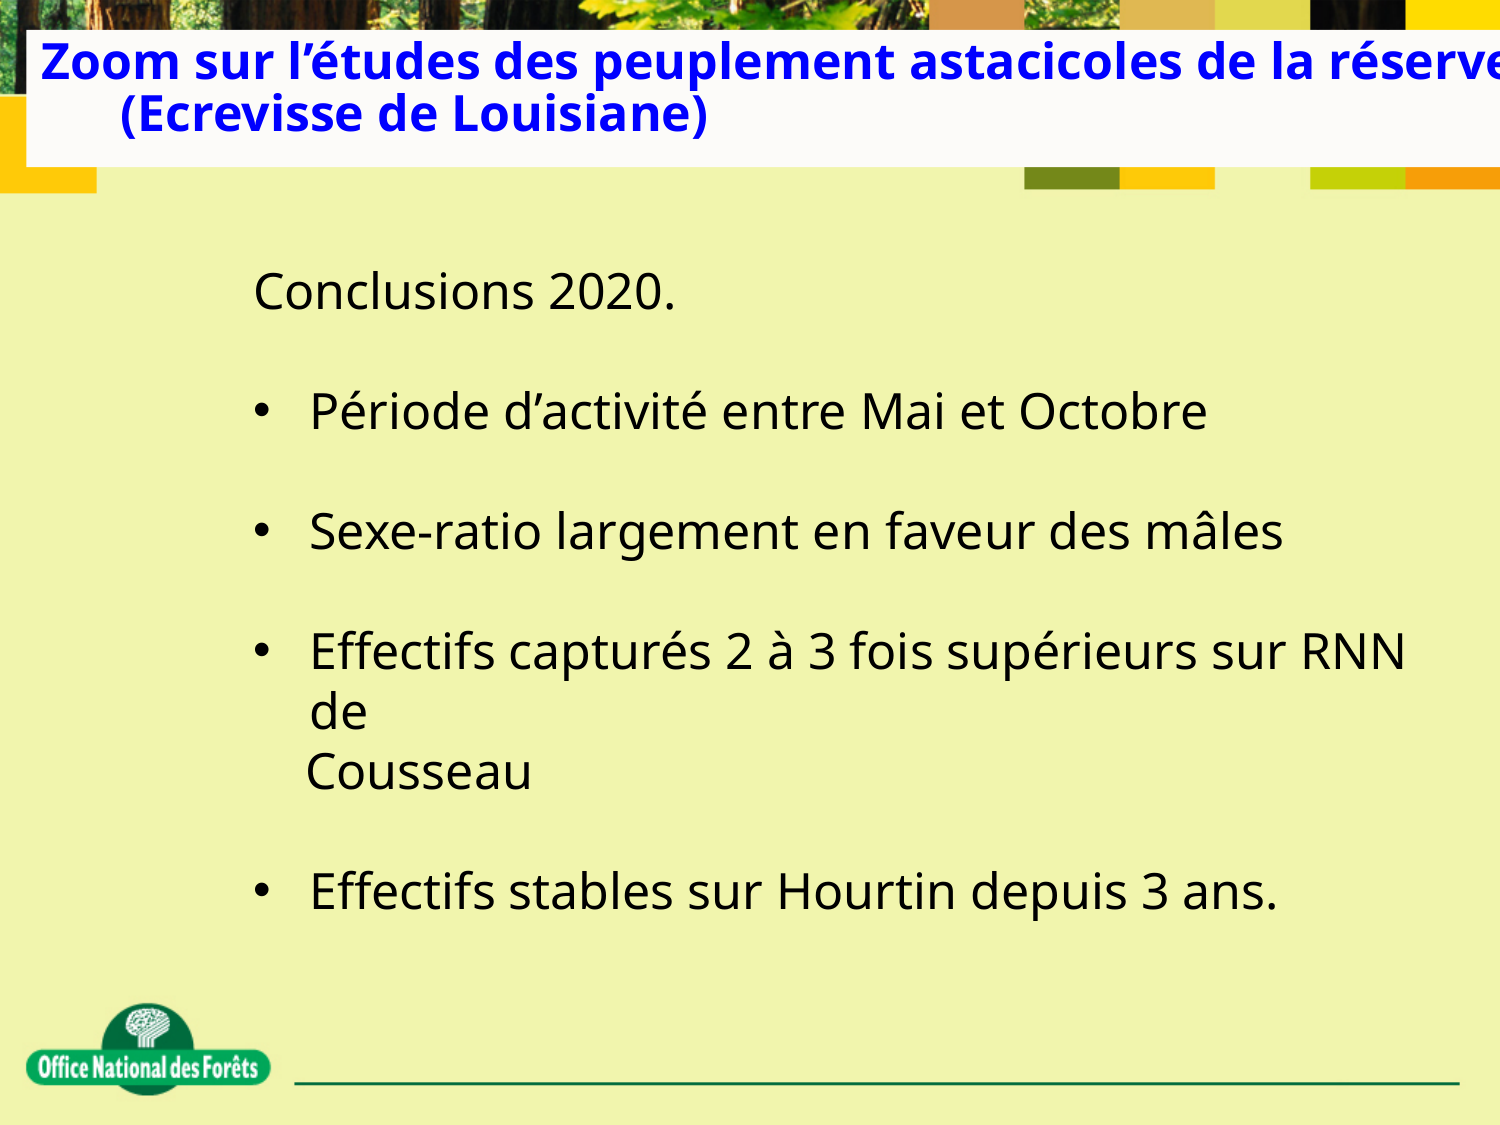

de la réserve
Zoom sur l’études des peuplement astacicoles de la réserve (Ecrevisse de Louisiane)
Conclusions 2020.
Période d’activité entre Mai et Octobre
Sexe-ratio largement en faveur des mâles
Effectifs capturés 2 à 3 fois supérieurs sur RNN de
 Cousseau
Effectifs stables sur Hourtin depuis 3 ans.